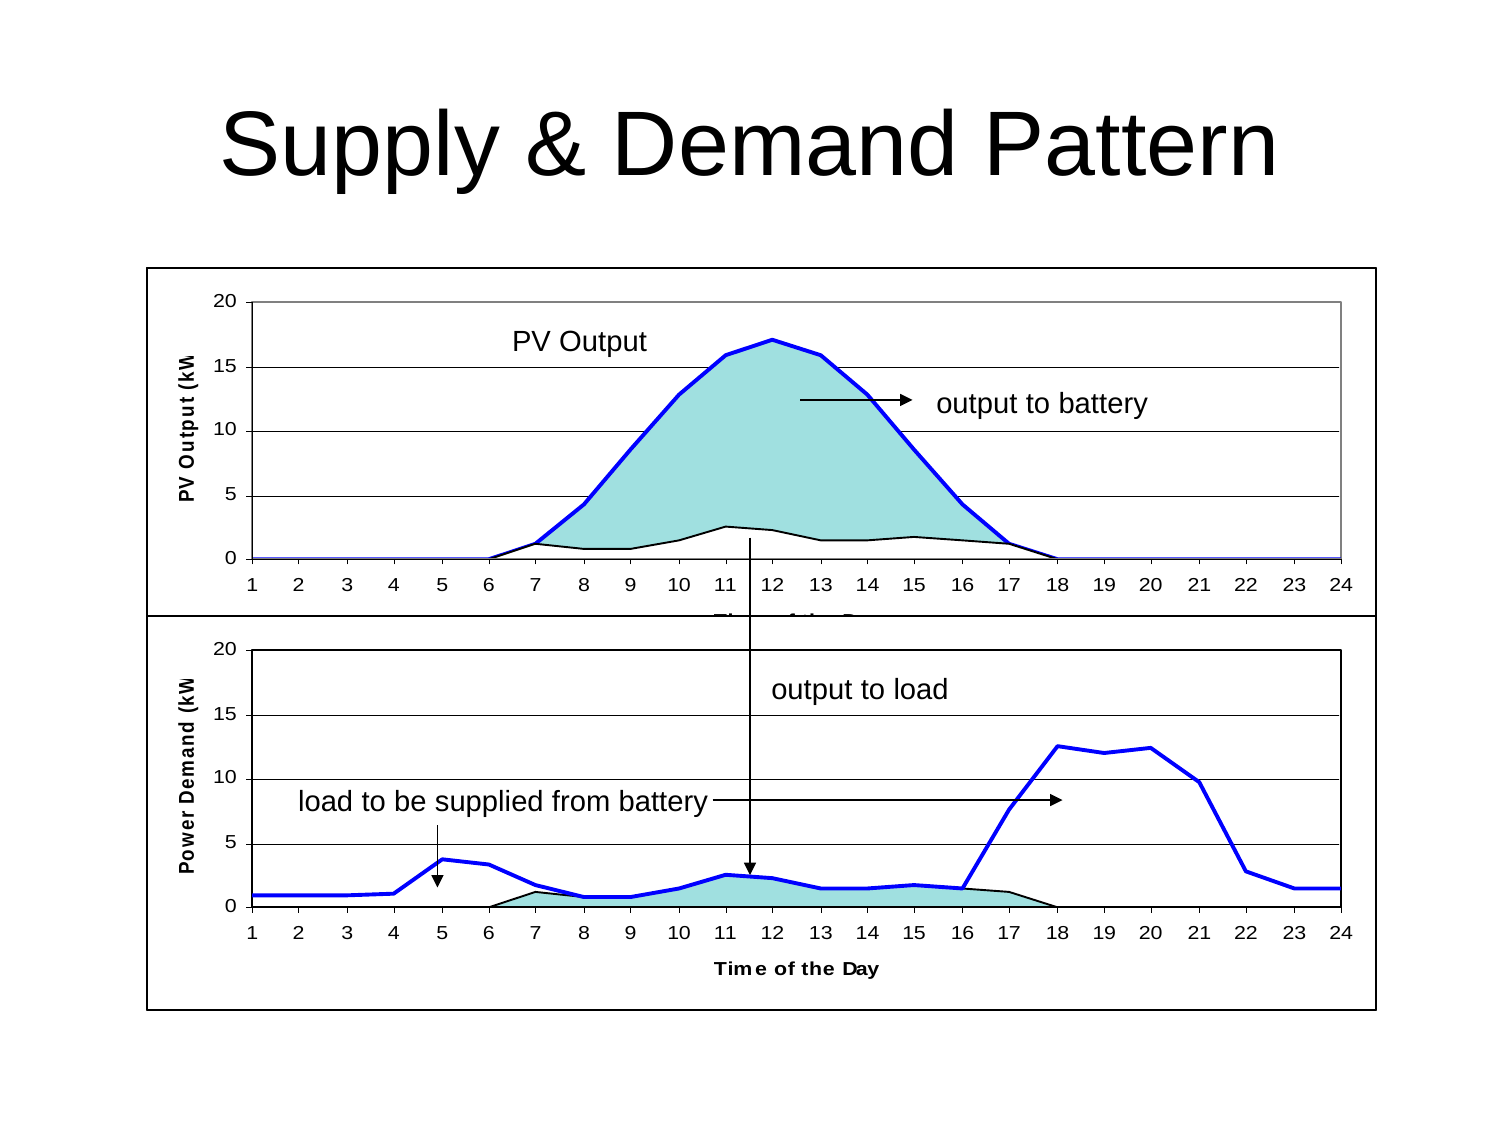

# Supply & Demand Pattern
PV Output
output to battery
output to load
load to be supplied from battery